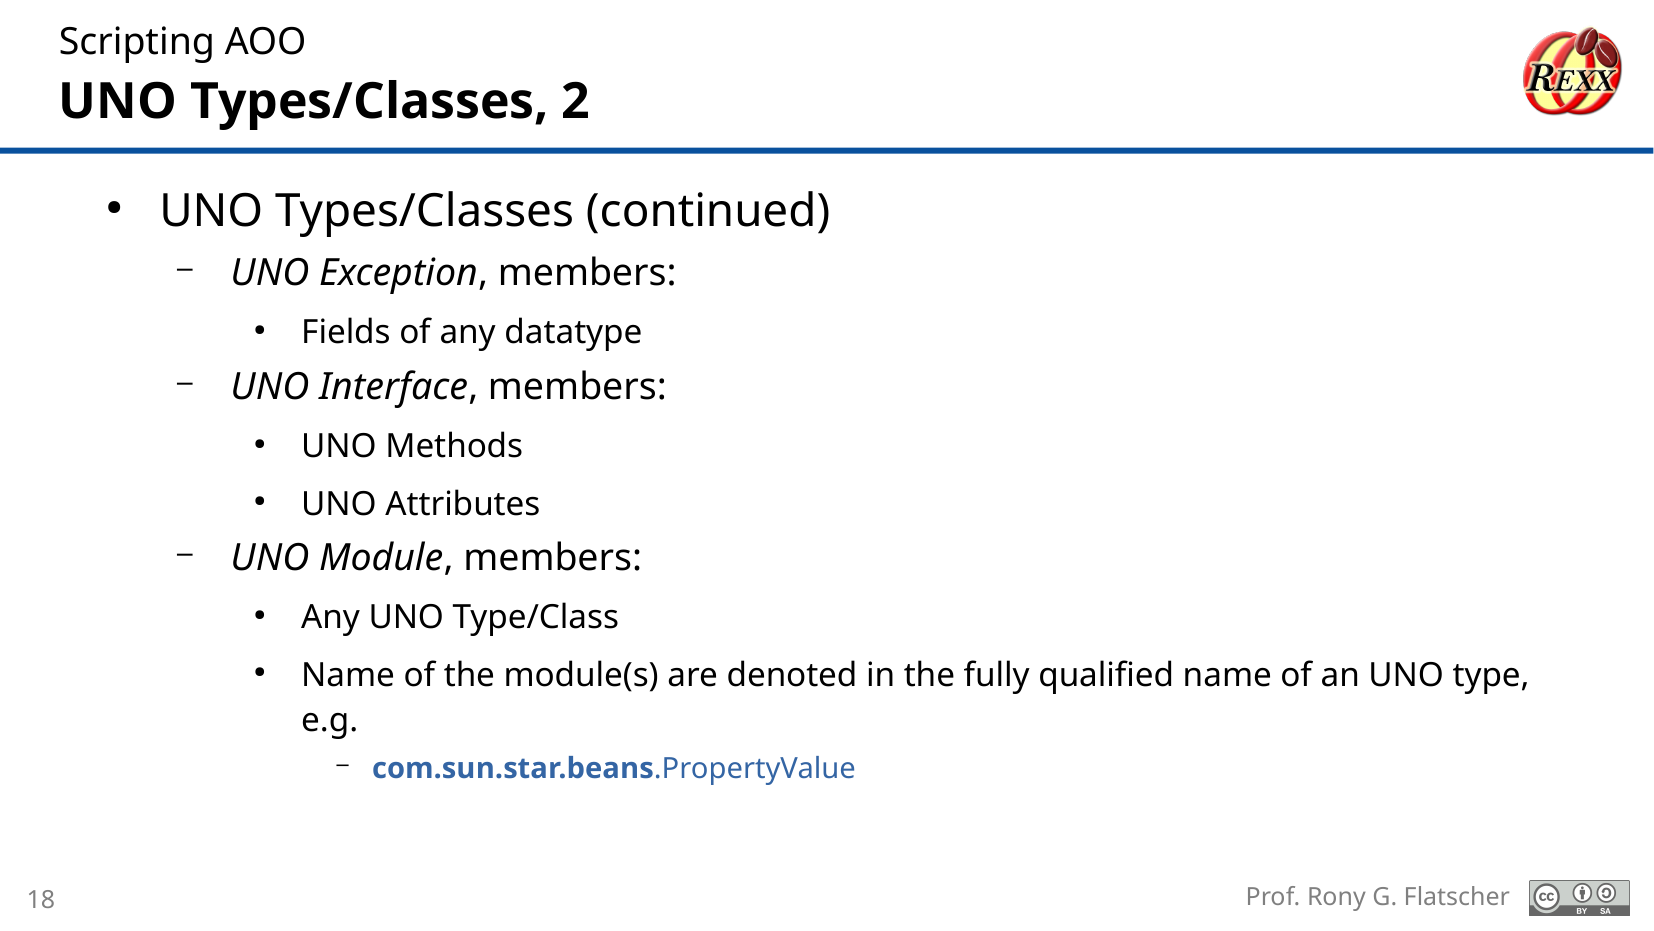

# Scripting AOO UNO Types/Classes, 2
UNO Types/Classes (continued)
UNO Exception, members:
Fields of any datatype
UNO Interface, members:
UNO Methods
UNO Attributes
UNO Module, members:
Any UNO Type/Class
Name of the module(s) are denoted in the fully qualified name of an UNO type, e.g.
com.sun.star.beans.PropertyValue